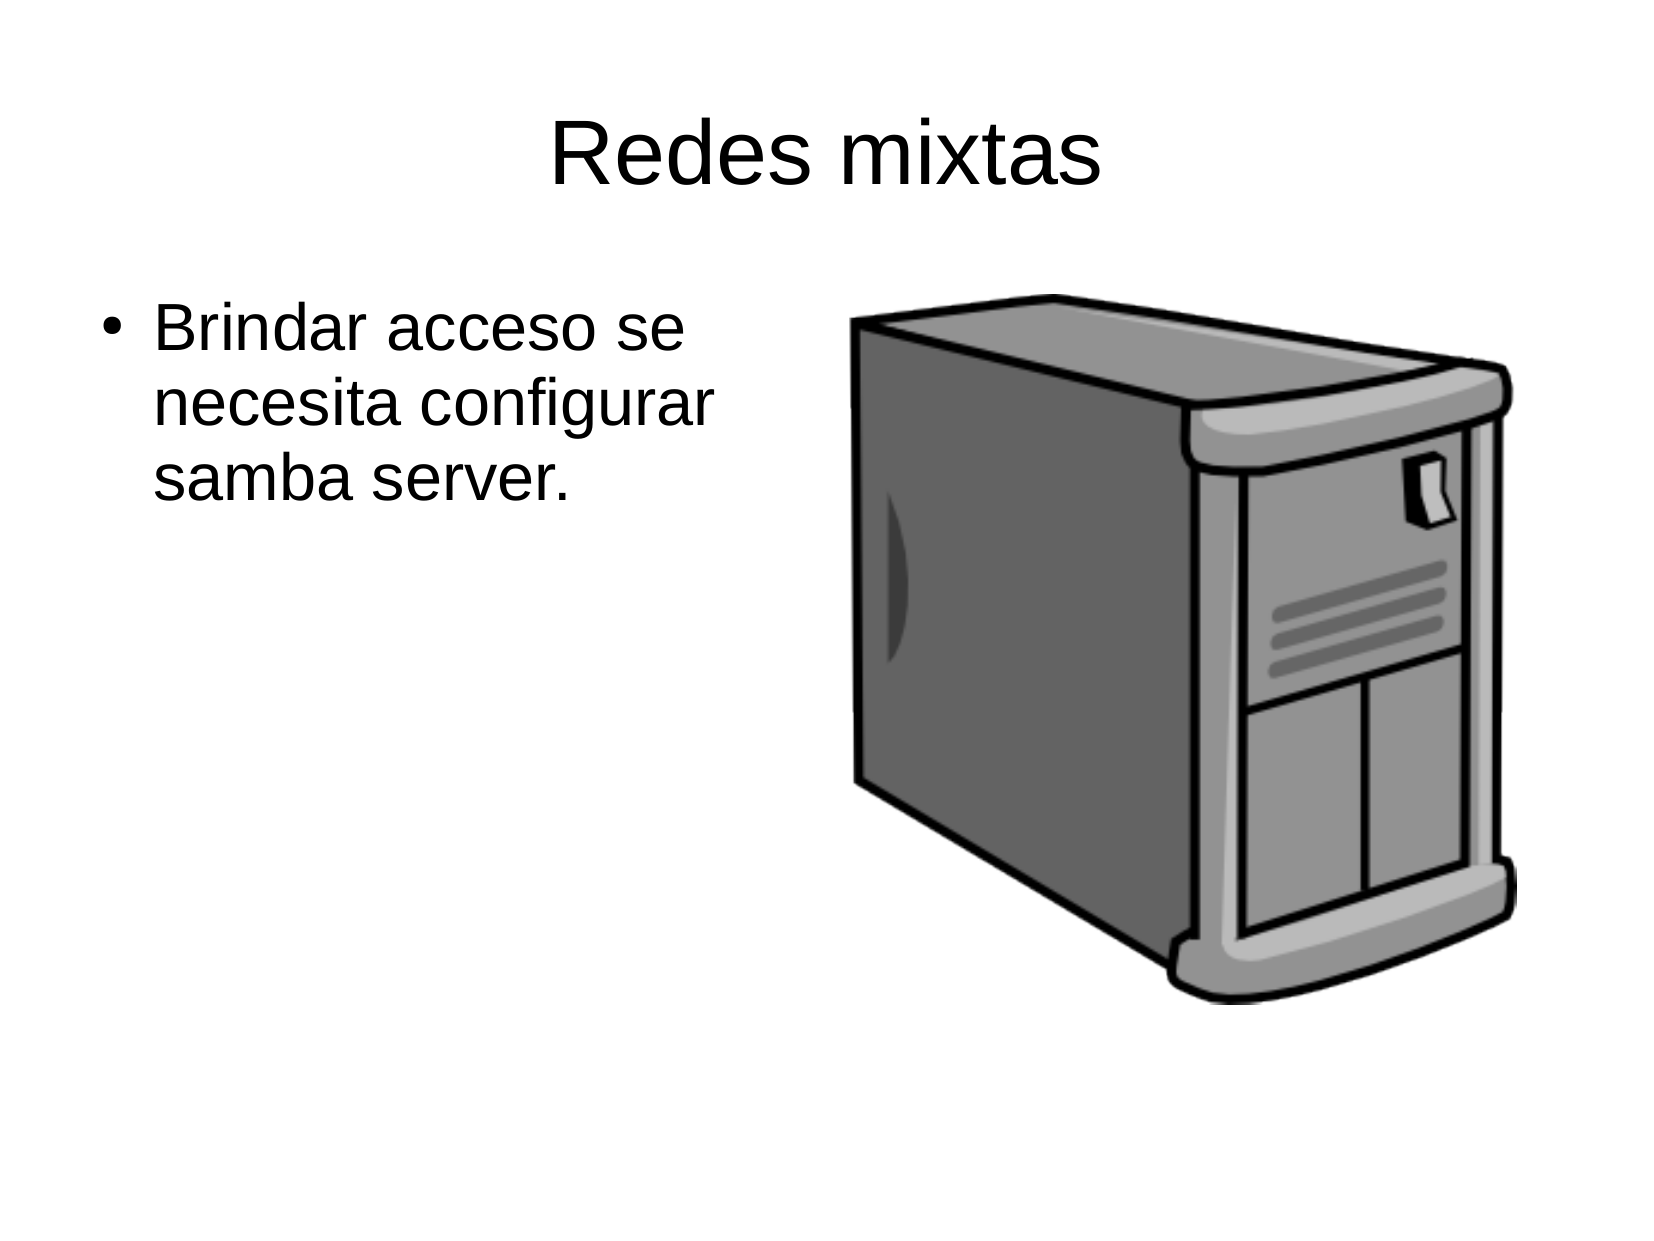

# Redes mixtas
Brindar acceso se necesita configurar samba server.